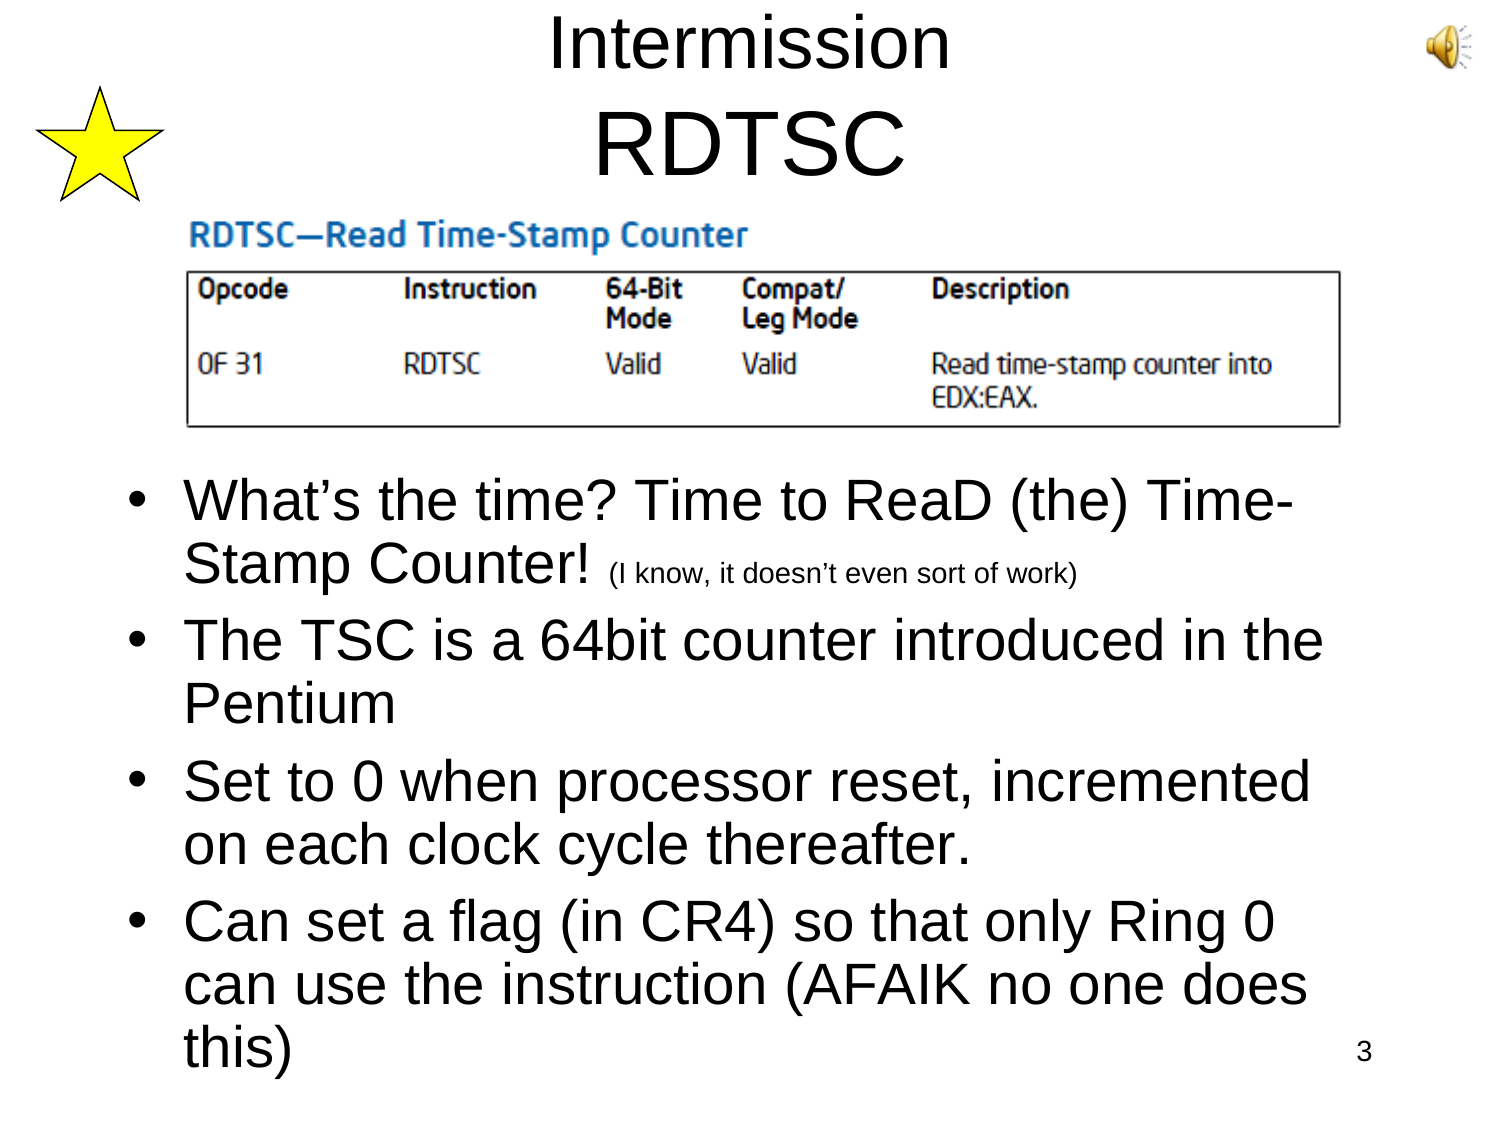

# Intermission RDTSC
What’s the time? Time to ReaD (the) Time-Stamp Counter! (I know, it doesn’t even sort of work)
The TSC is a 64bit counter introduced in the Pentium
Set to 0 when processor reset, incremented on each clock cycle thereafter.
Can set a flag (in CR4) so that only Ring 0 can use the instruction (AFAIK no one does this)